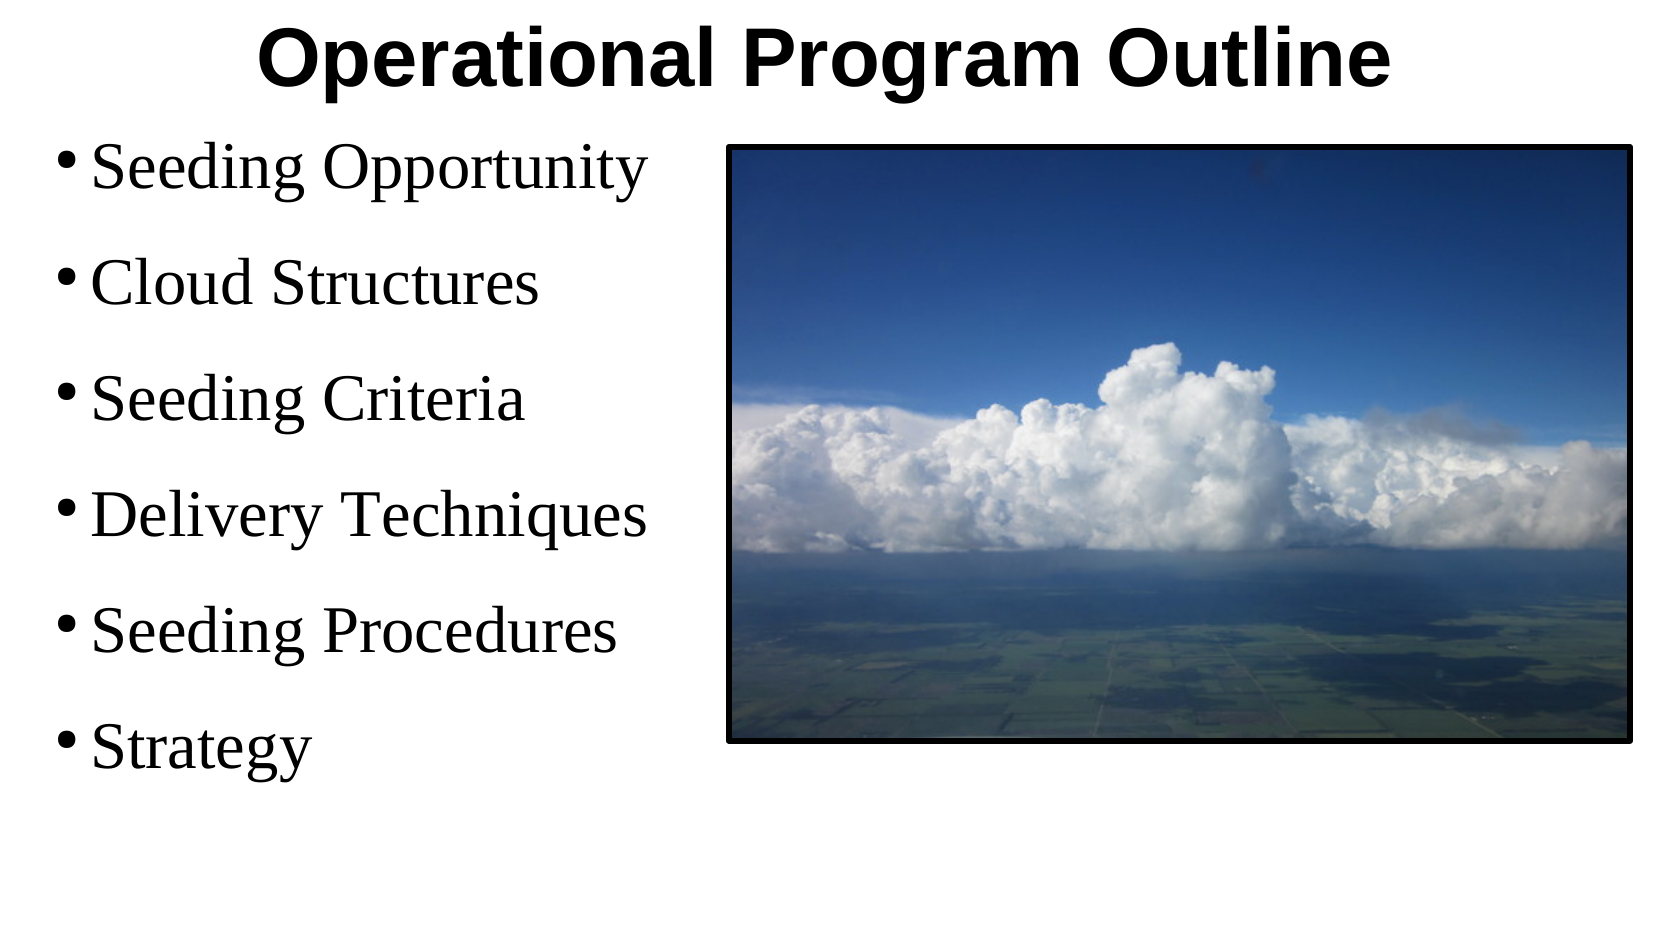

# Operational Program Outline
Seeding Opportunity
Cloud Structures
Seeding Criteria
Delivery Techniques
Seeding Procedures
Strategy